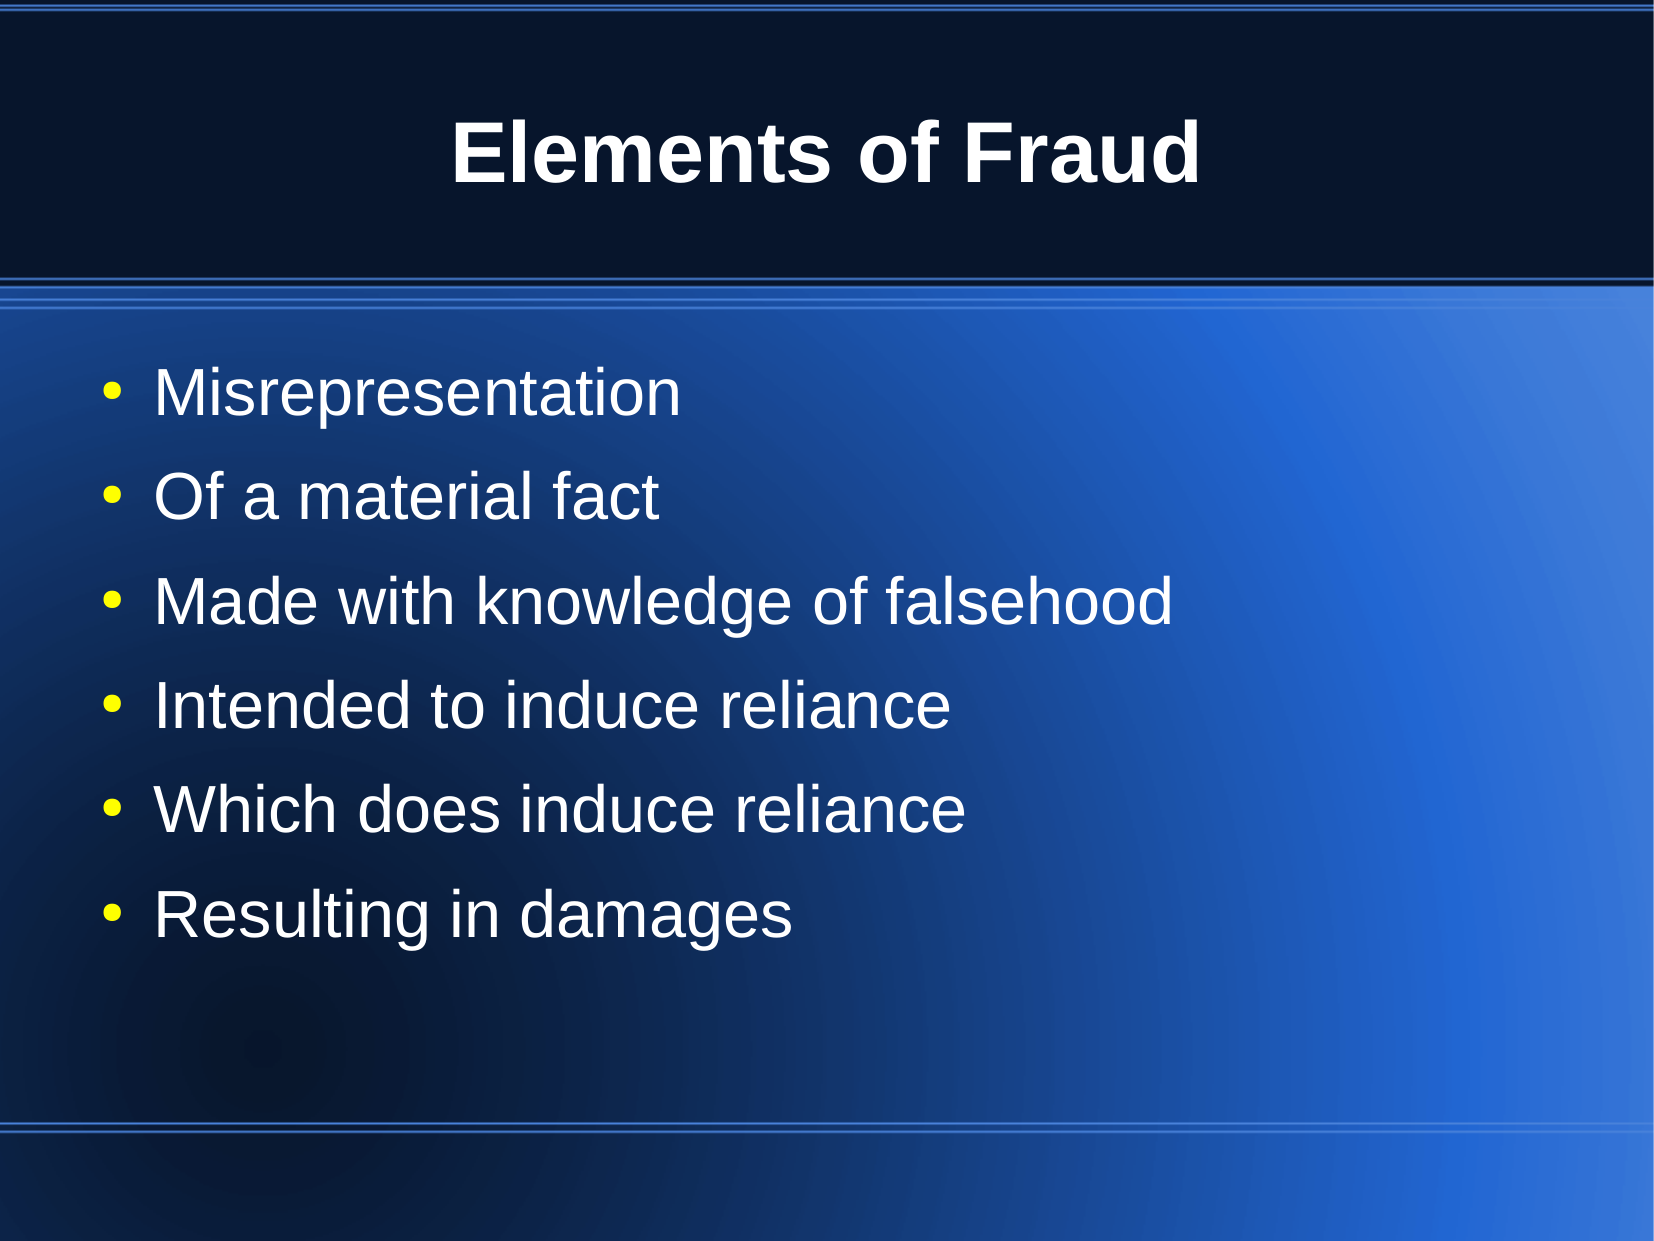

# Elements of Fraud
Misrepresentation
Of a material fact
Made with knowledge of falsehood
Intended to induce reliance
Which does induce reliance
Resulting in damages